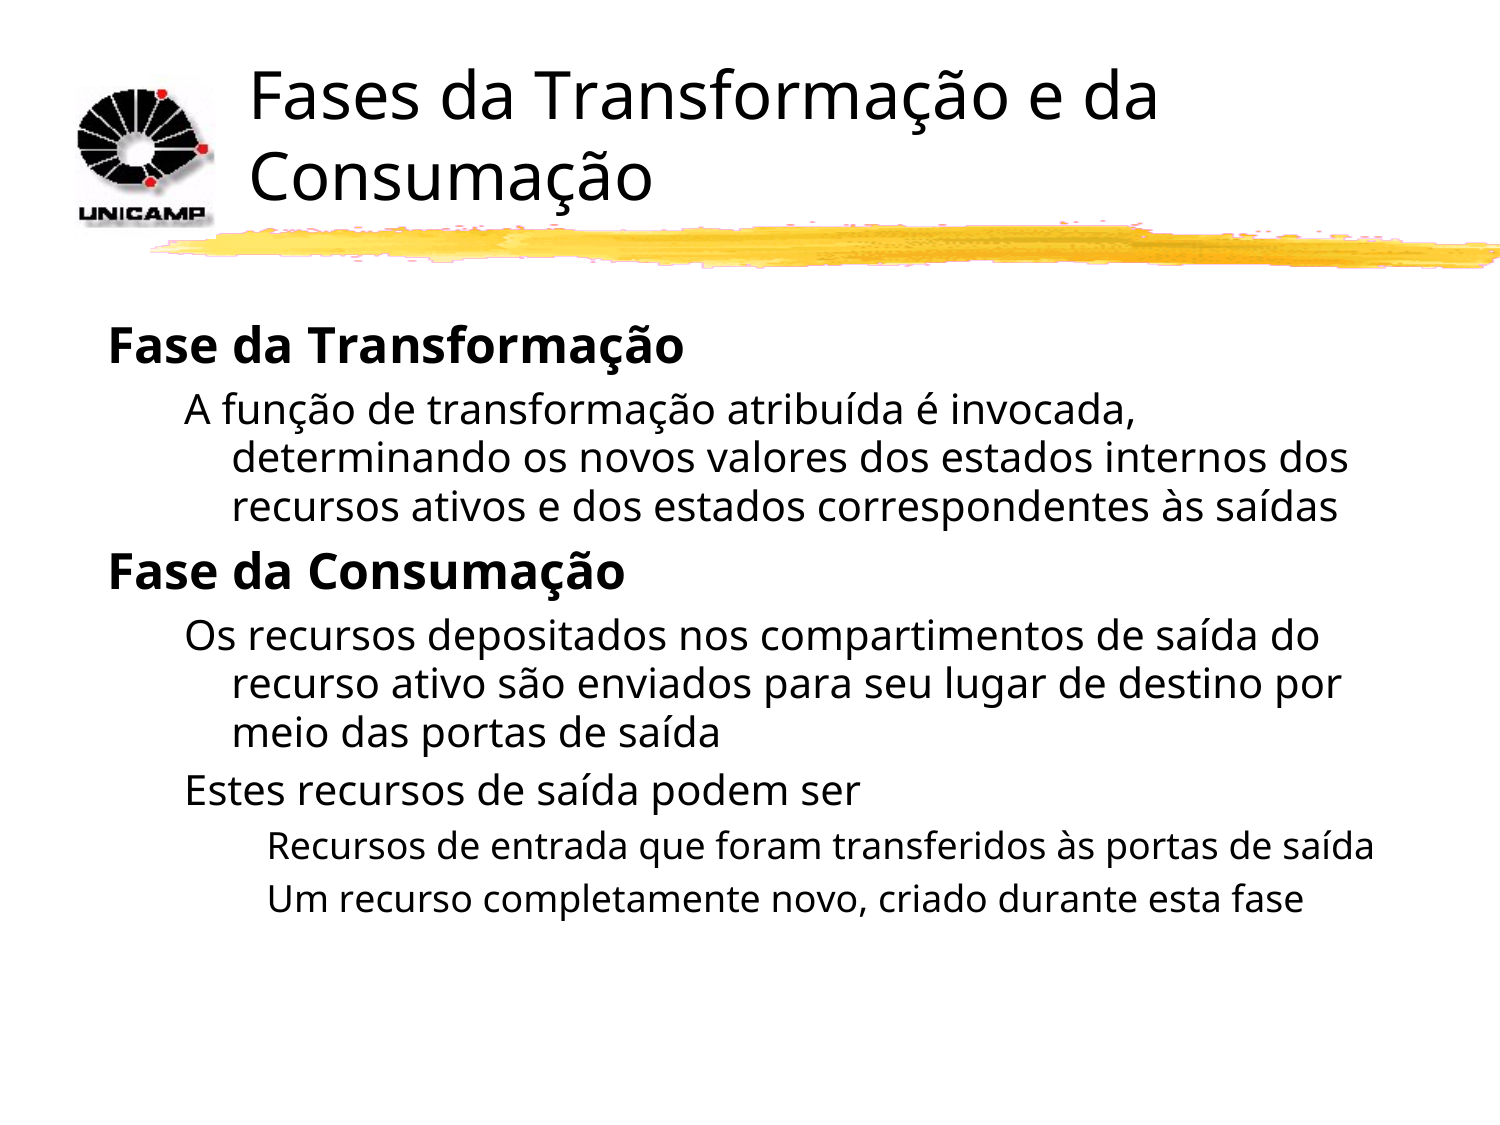

Fases da Transformação e da Consumação
# Fase da Transformação
A função de transformação atribuída é invocada, determinando os novos valores dos estados internos dos recursos ativos e dos estados correspondentes às saídas
Fase da Consumação
Os recursos depositados nos compartimentos de saída do recurso ativo são enviados para seu lugar de destino por meio das portas de saída
Estes recursos de saída podem ser
Recursos de entrada que foram transferidos às portas de saída
Um recurso completamente novo, criado durante esta fase